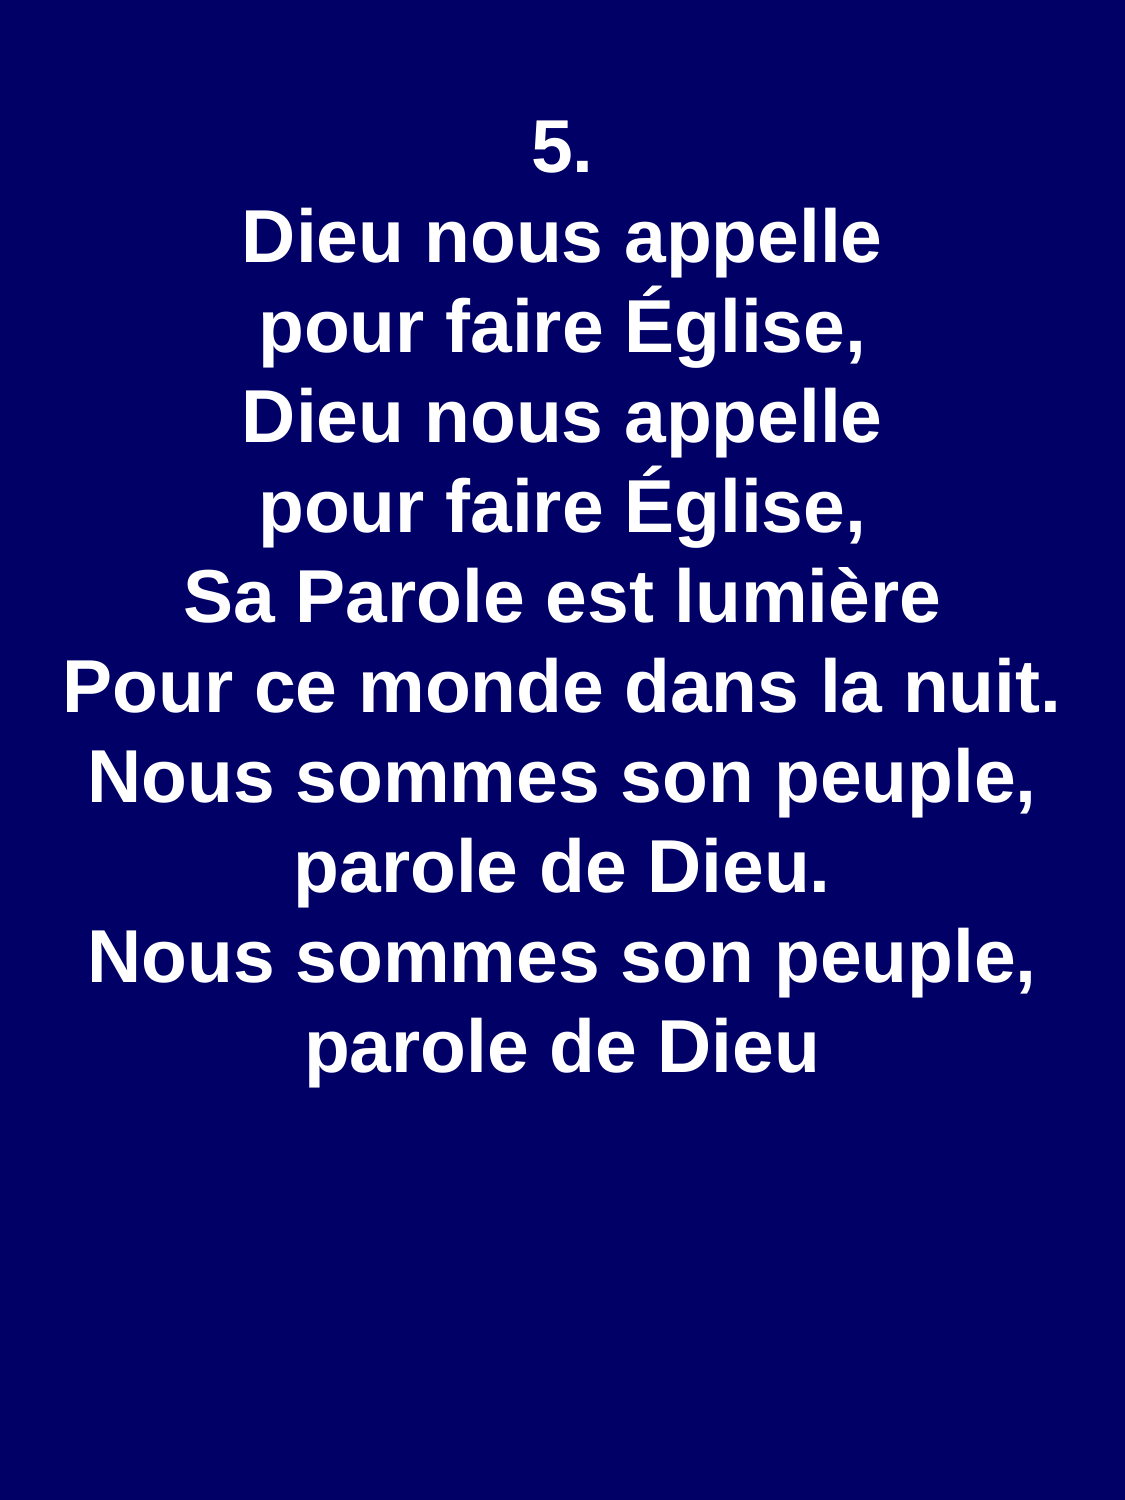

5.
Dieu nous appelle
pour faire Église,
Dieu nous appelle
pour faire Église,
Sa Parole est lumière
Pour ce monde dans la nuit.
Nous sommes son peuple, parole de Dieu.
Nous sommes son peuple, parole de Dieu